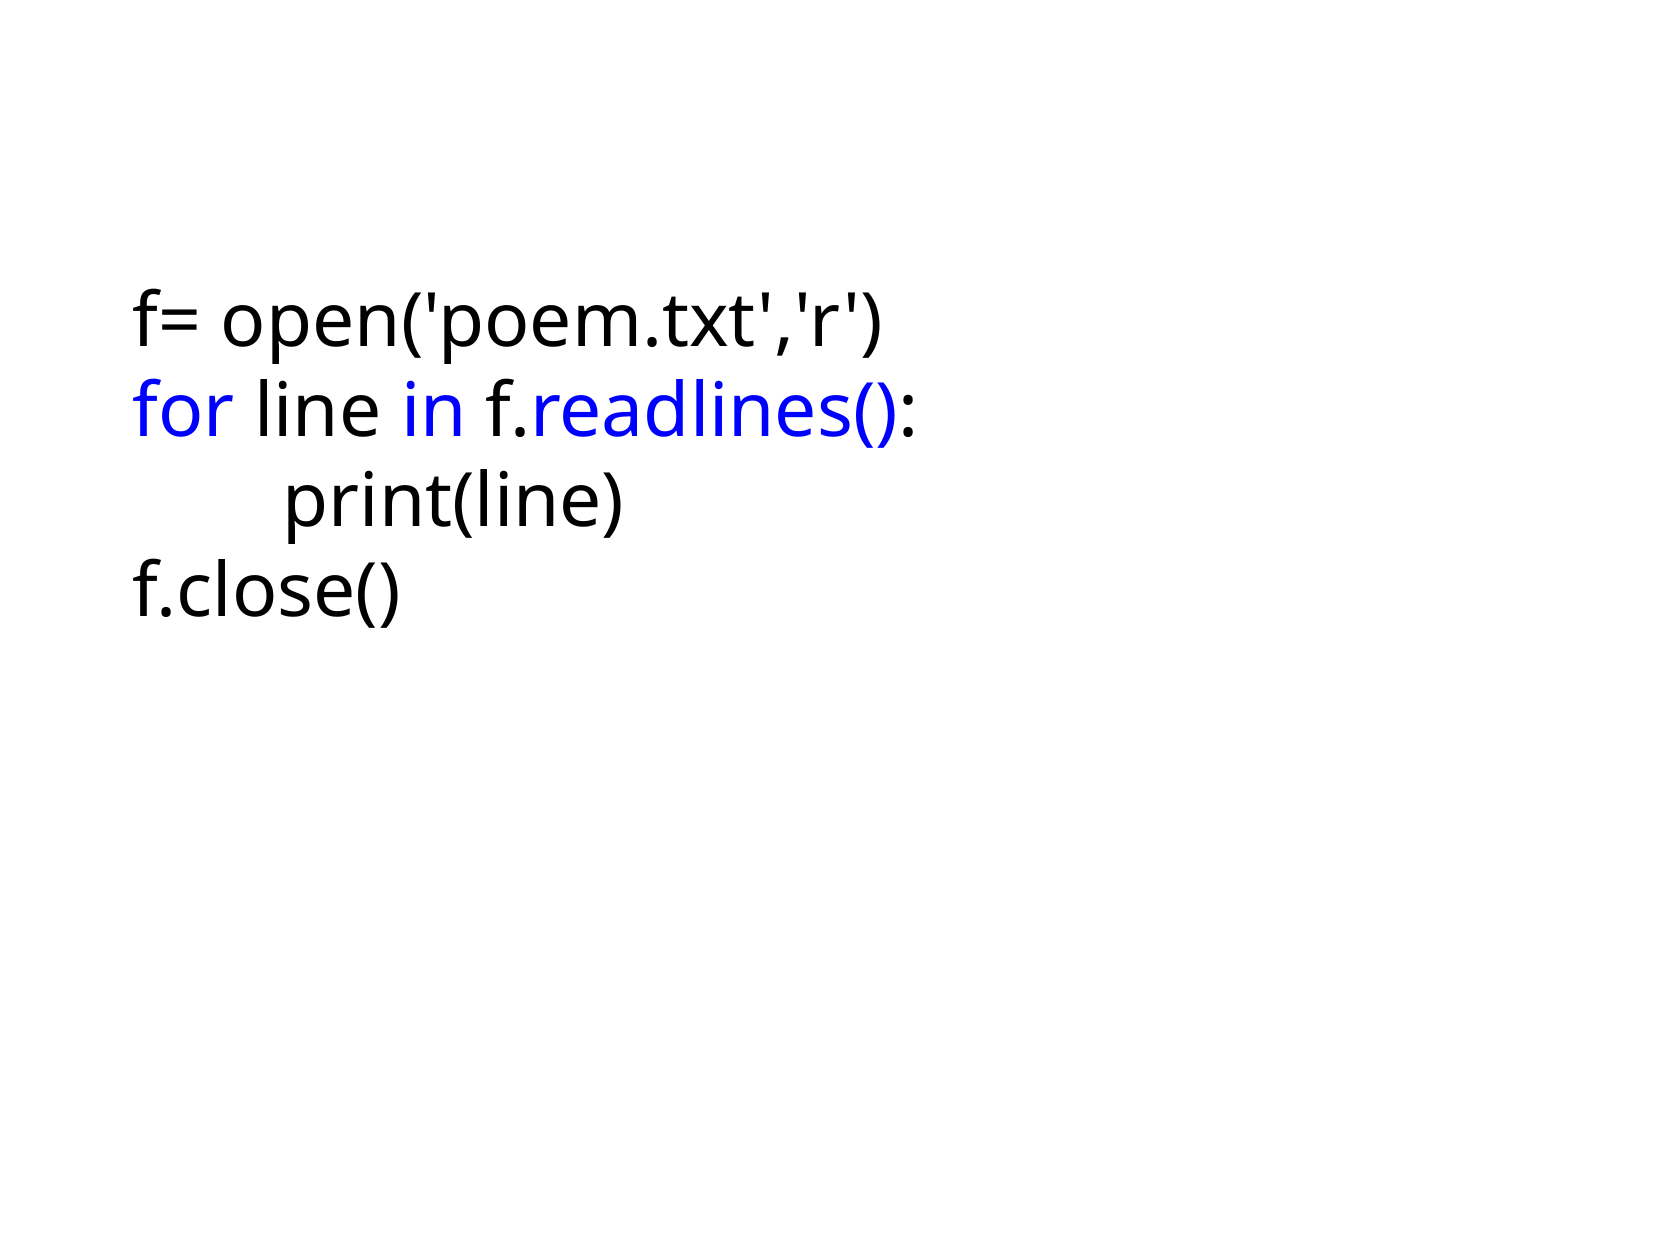

f= open('poem.txt','r')
for line in f.readlines():
	print(line)
f.close()